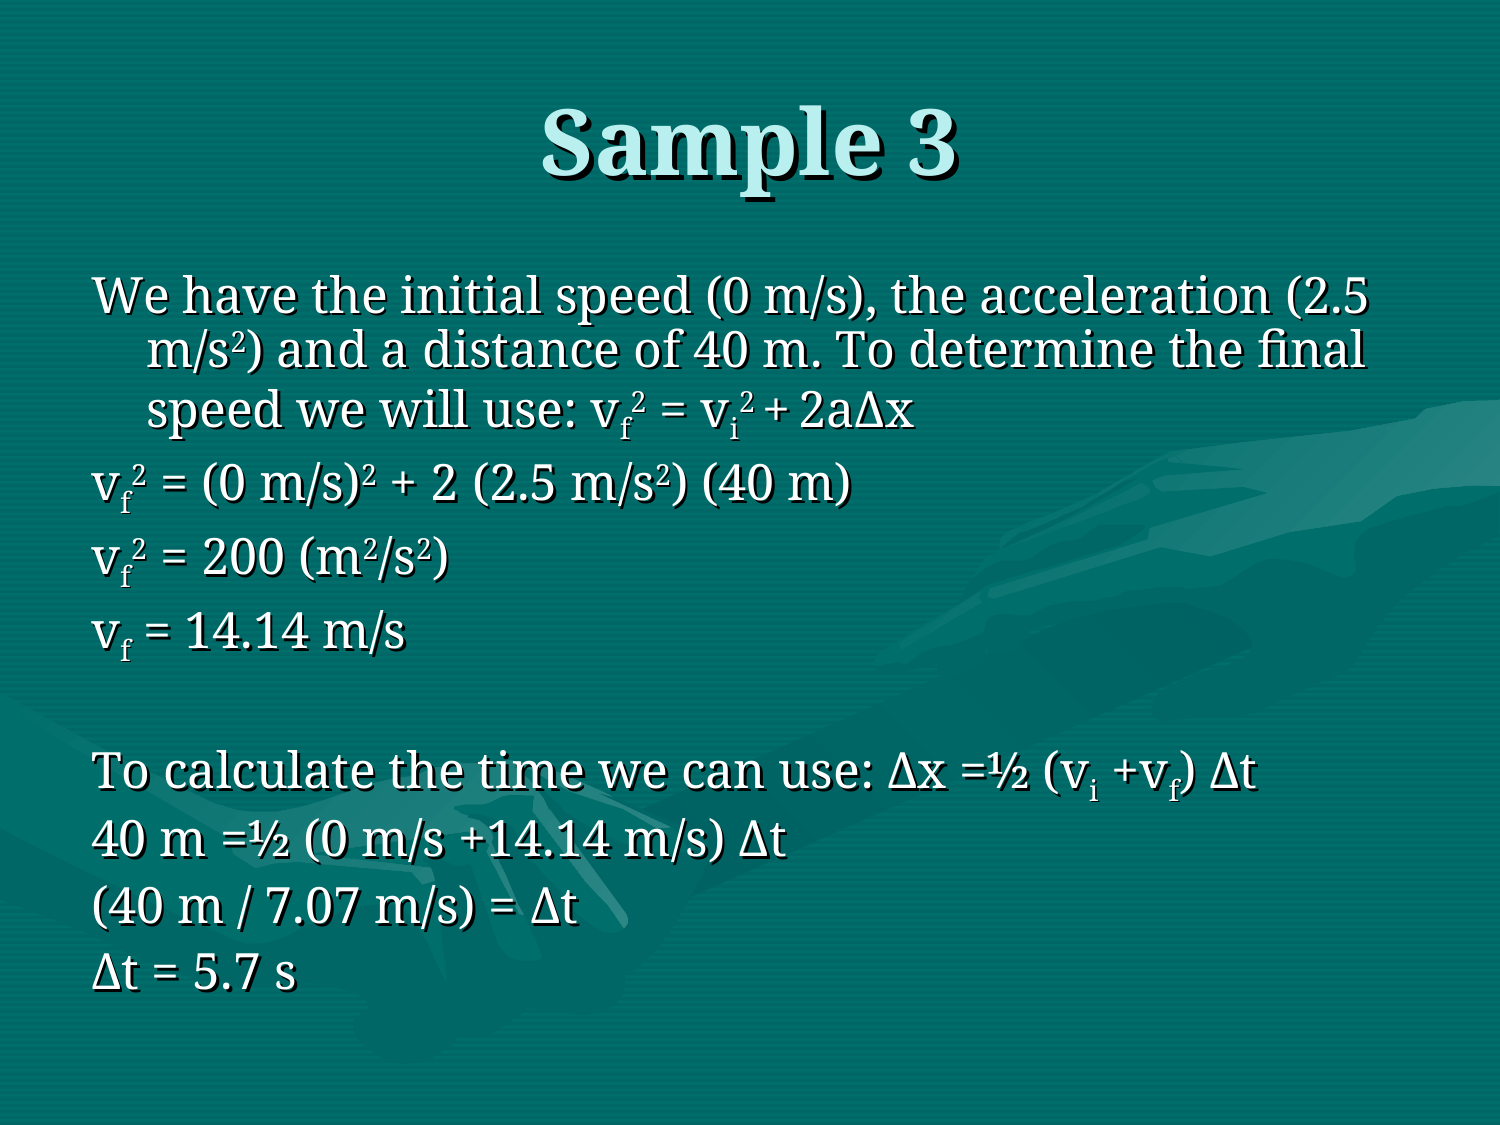

Sample 3
We have the initial speed (0 m/s), the acceleration (2.5 m/s2) and a distance of 40 m. To determine the final speed we will use: vf2 = vi2 + 2aΔx
vf2 = (0 m/s)2 + 2 (2.5 m/s2) (40 m)
vf2 = 200 (m2/s2)
vf = 14.14 m/s
To calculate the time we can use: Δx =½ (vi +vf) Δt
40 m =½ (0 m/s +14.14 m/s) Δt
(40 m / 7.07 m/s) = Δt
Δt = 5.7 s